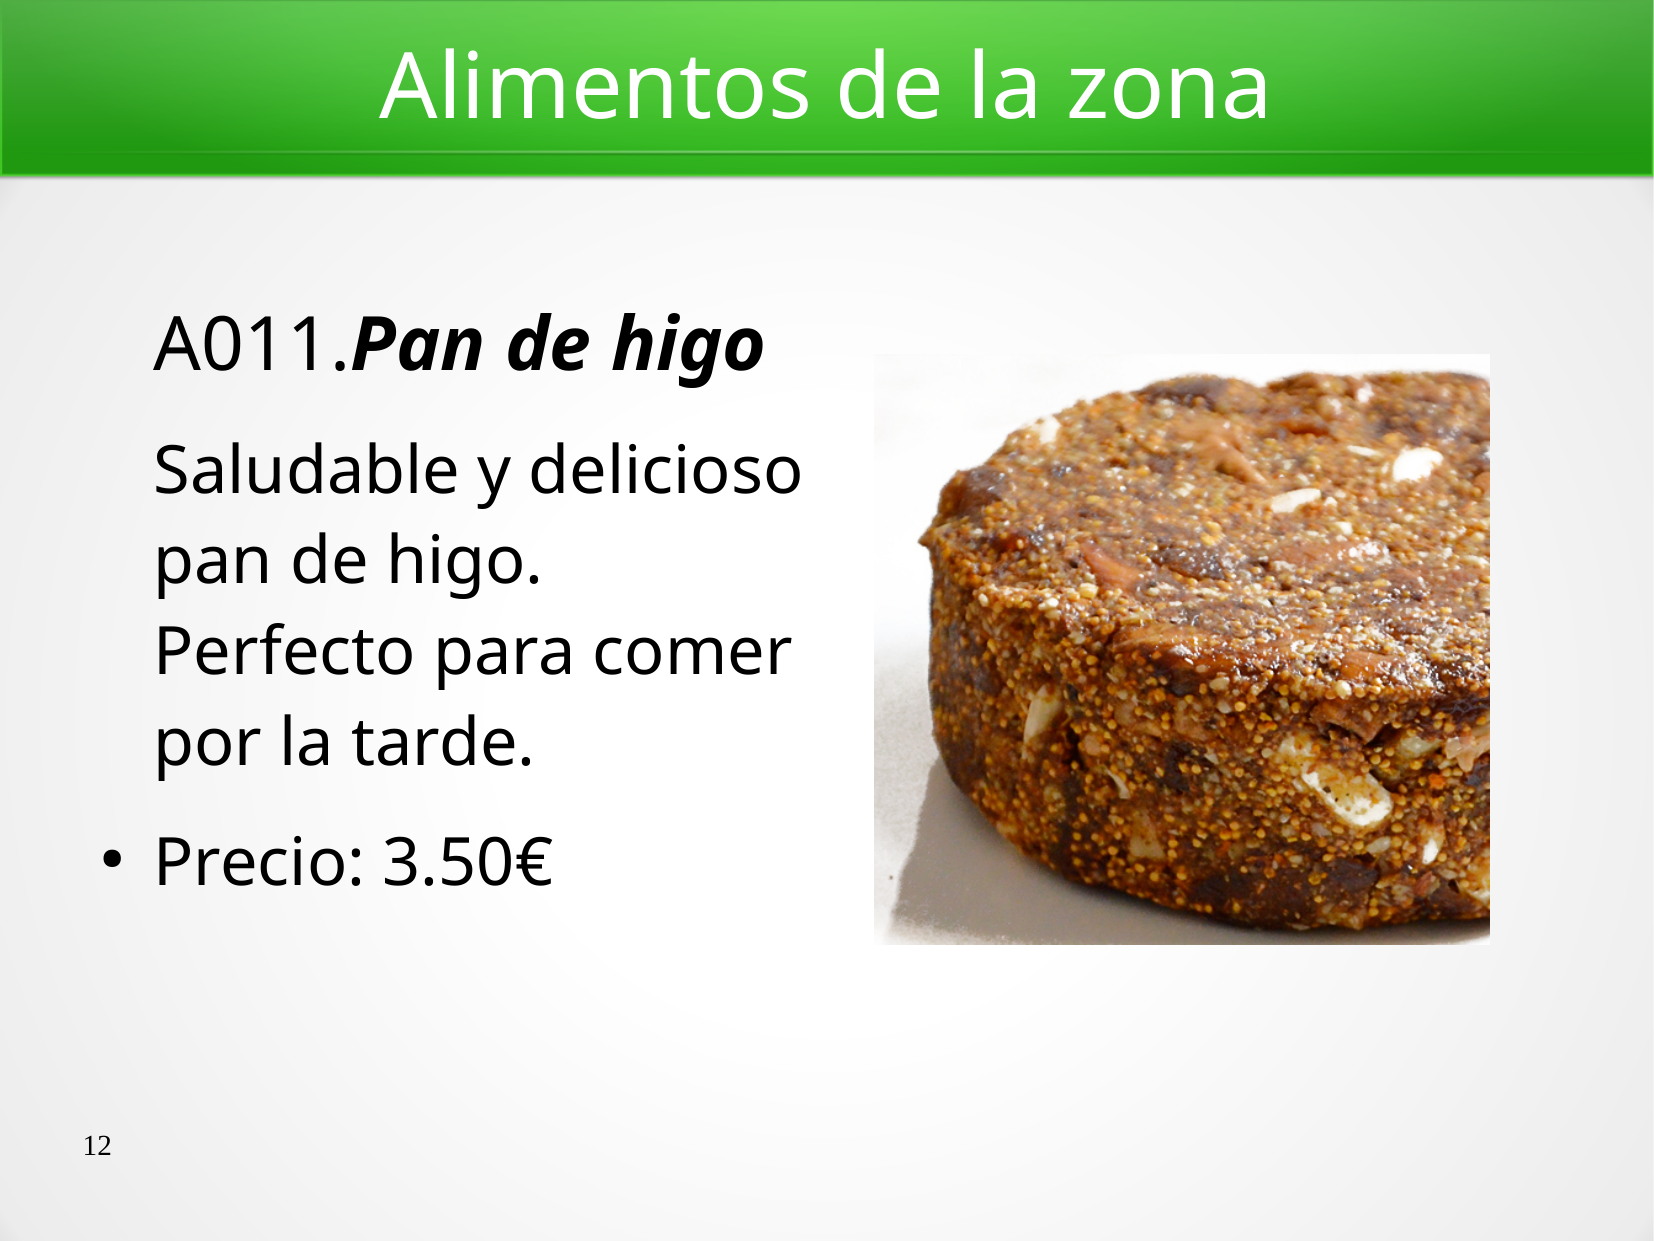

# Alimentos de la zona
A011.Pan de higo
Saludable y delicioso pan de higo. Perfecto para comer por la tarde.
Precio: 3.50€
12